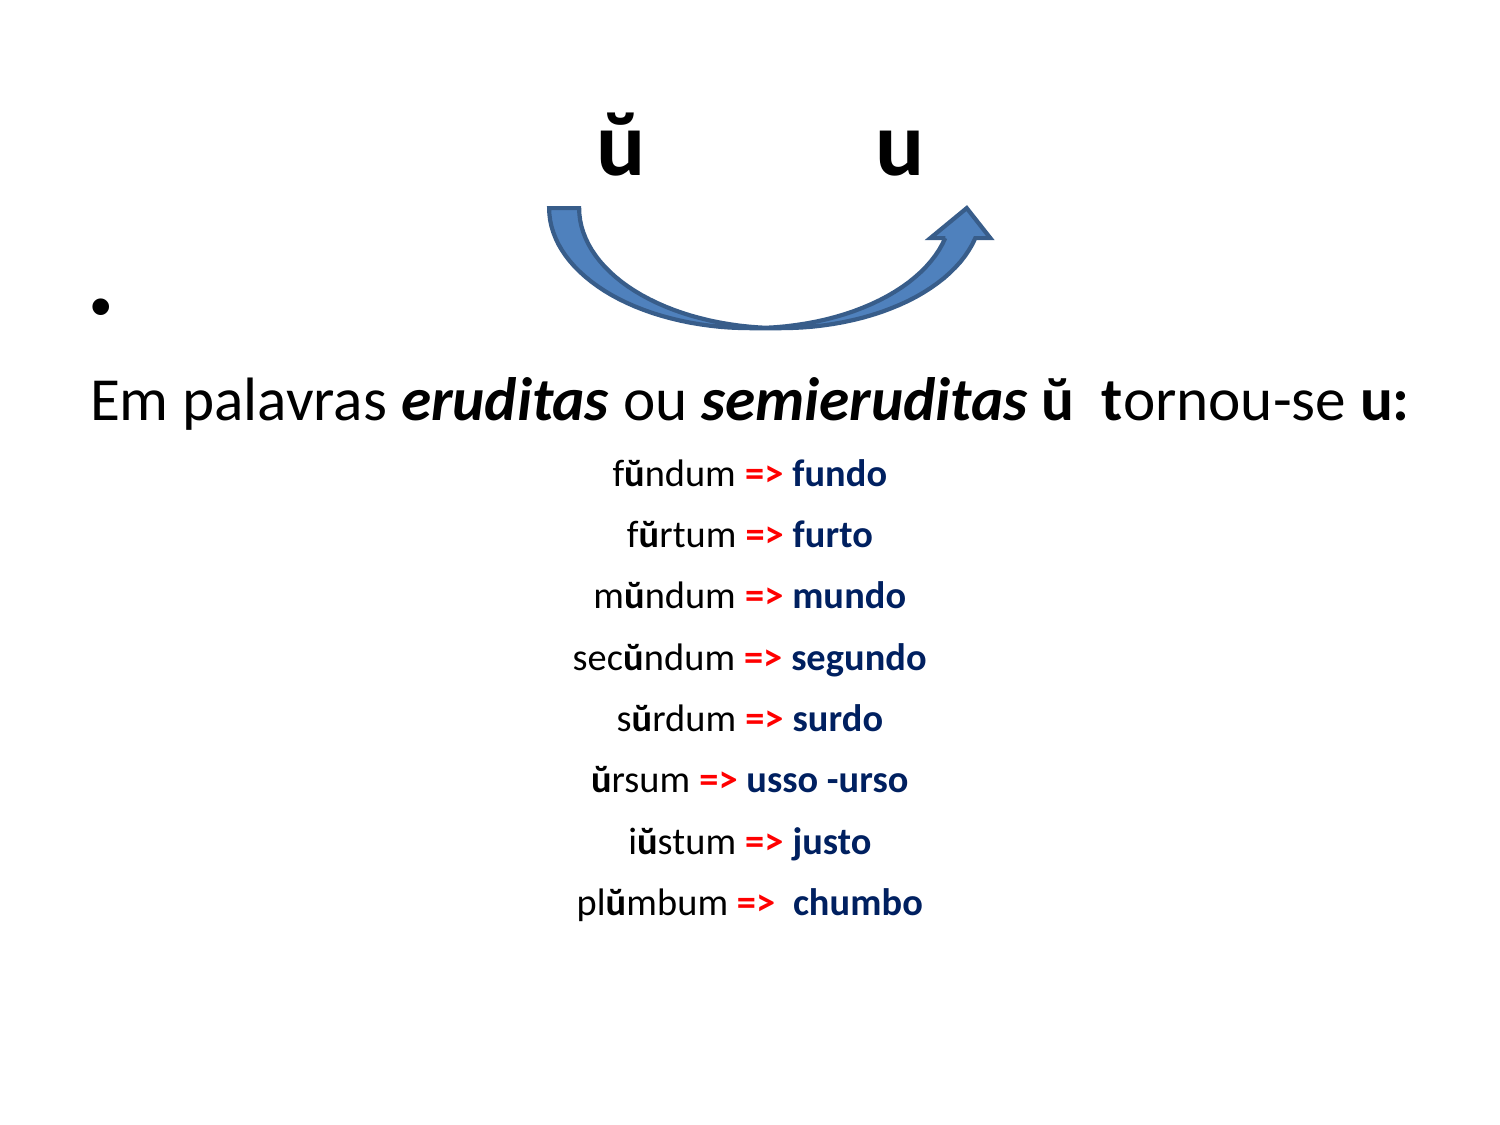

# ŭ 		u
Em palavras eruditas ou semieruditas ŭ tornou-se u:
fŭndum => fundo
fŭrtum => furto
mŭndum => mundo
secŭndum => segundo
sŭrdum => surdo
ŭrsum => usso -urso
iŭstum => justo
plŭmbum => chumbo